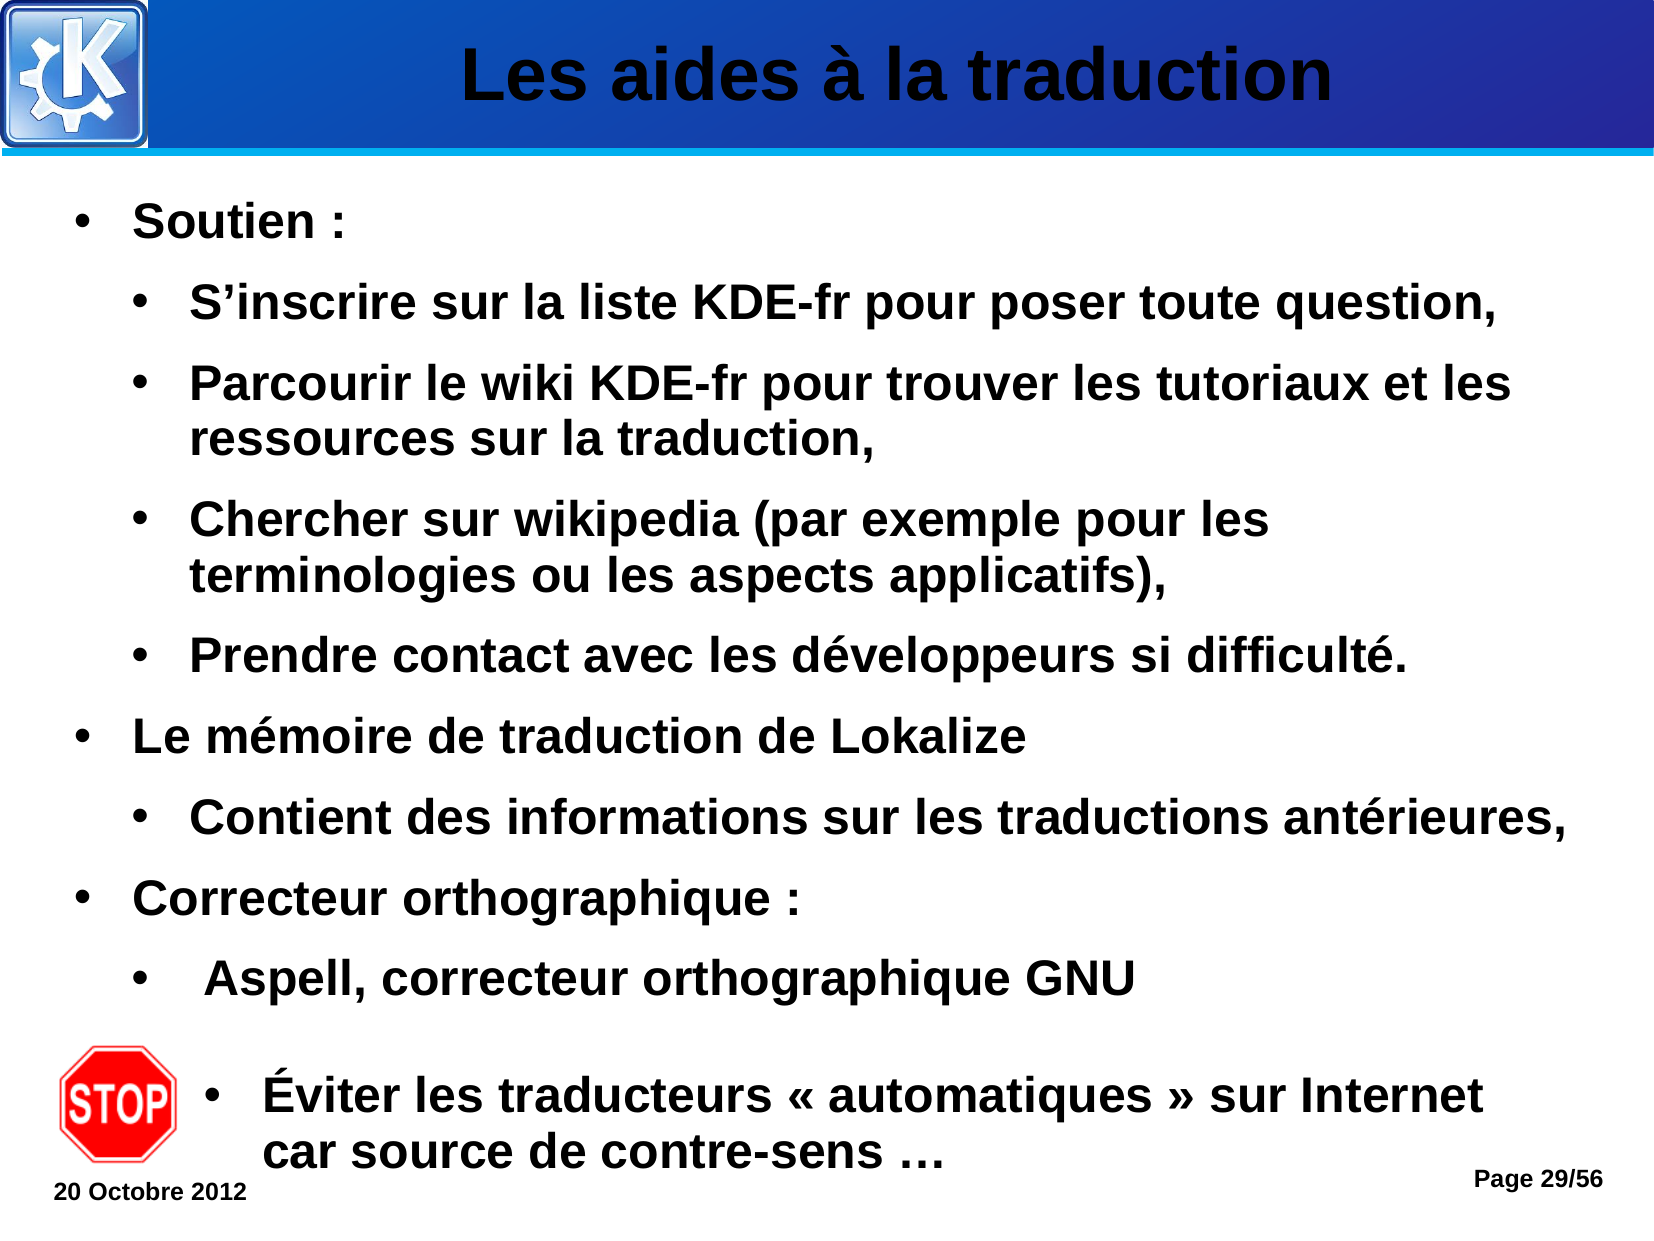

Les aides à la traduction
Soutien :
S’inscrire sur la liste KDE-fr pour poser toute question,
Parcourir le wiki KDE-fr pour trouver les tutoriaux et les ressources sur la traduction,
Chercher sur wikipedia (par exemple pour les terminologies ou les aspects applicatifs),
Prendre contact avec les développeurs si difficulté.
Le mémoire de traduction de Lokalize
Contient des informations sur les traductions antérieures,
Correcteur orthographique :
 Aspell, correcteur orthographique GNU
Éviter les traducteurs « automatiques » sur Internet car source de contre-sens …